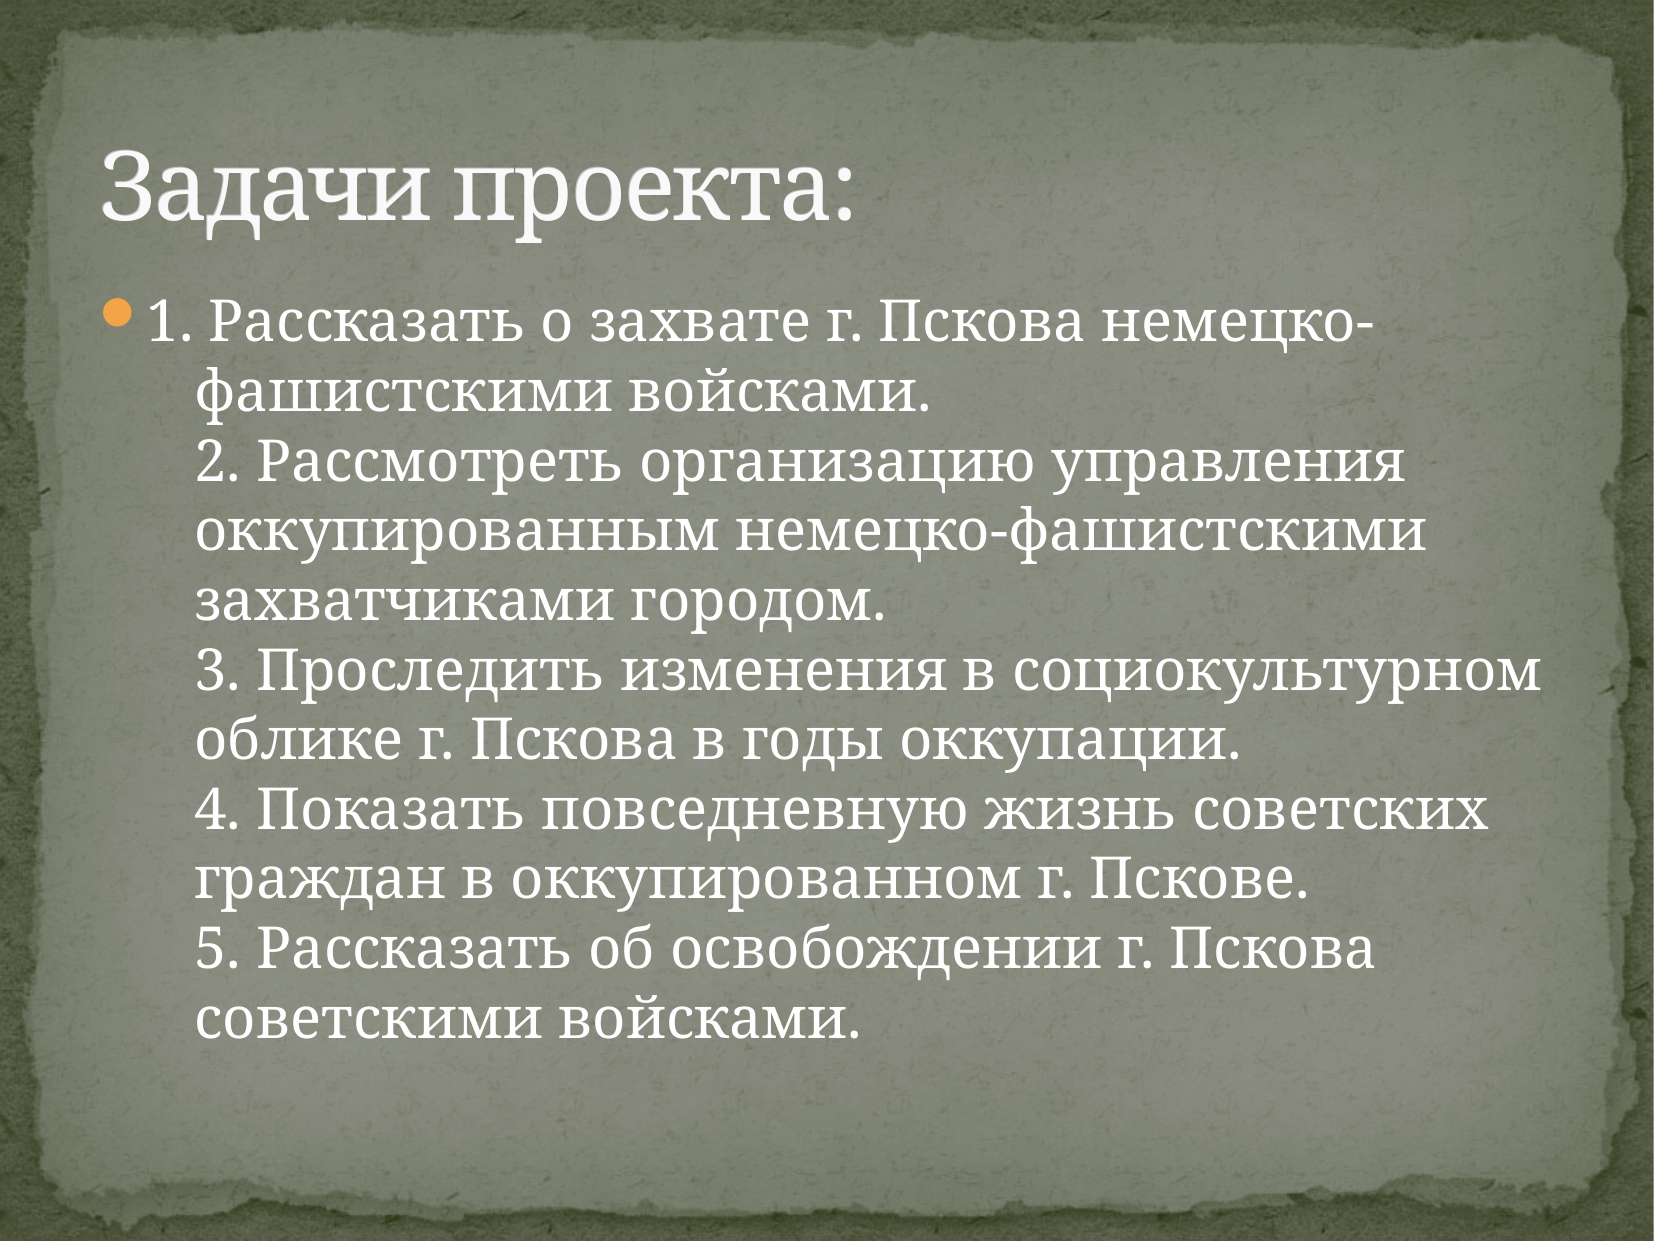

Задачи проекта:
# 1. Рассказать о захвате г. Пскова немецко-фашистскими войсками.  2. Рассмотреть организацию управления оккупированным немецко-фашистскими захватчиками городом.  3. Проследить изменения в социокультурном облике г. Пскова в годы оккупации.  4. Показать повседневную жизнь советских граждан в оккупированном г. Пскове.  5. Рассказать об освобождении г. Пскова советскими войсками.